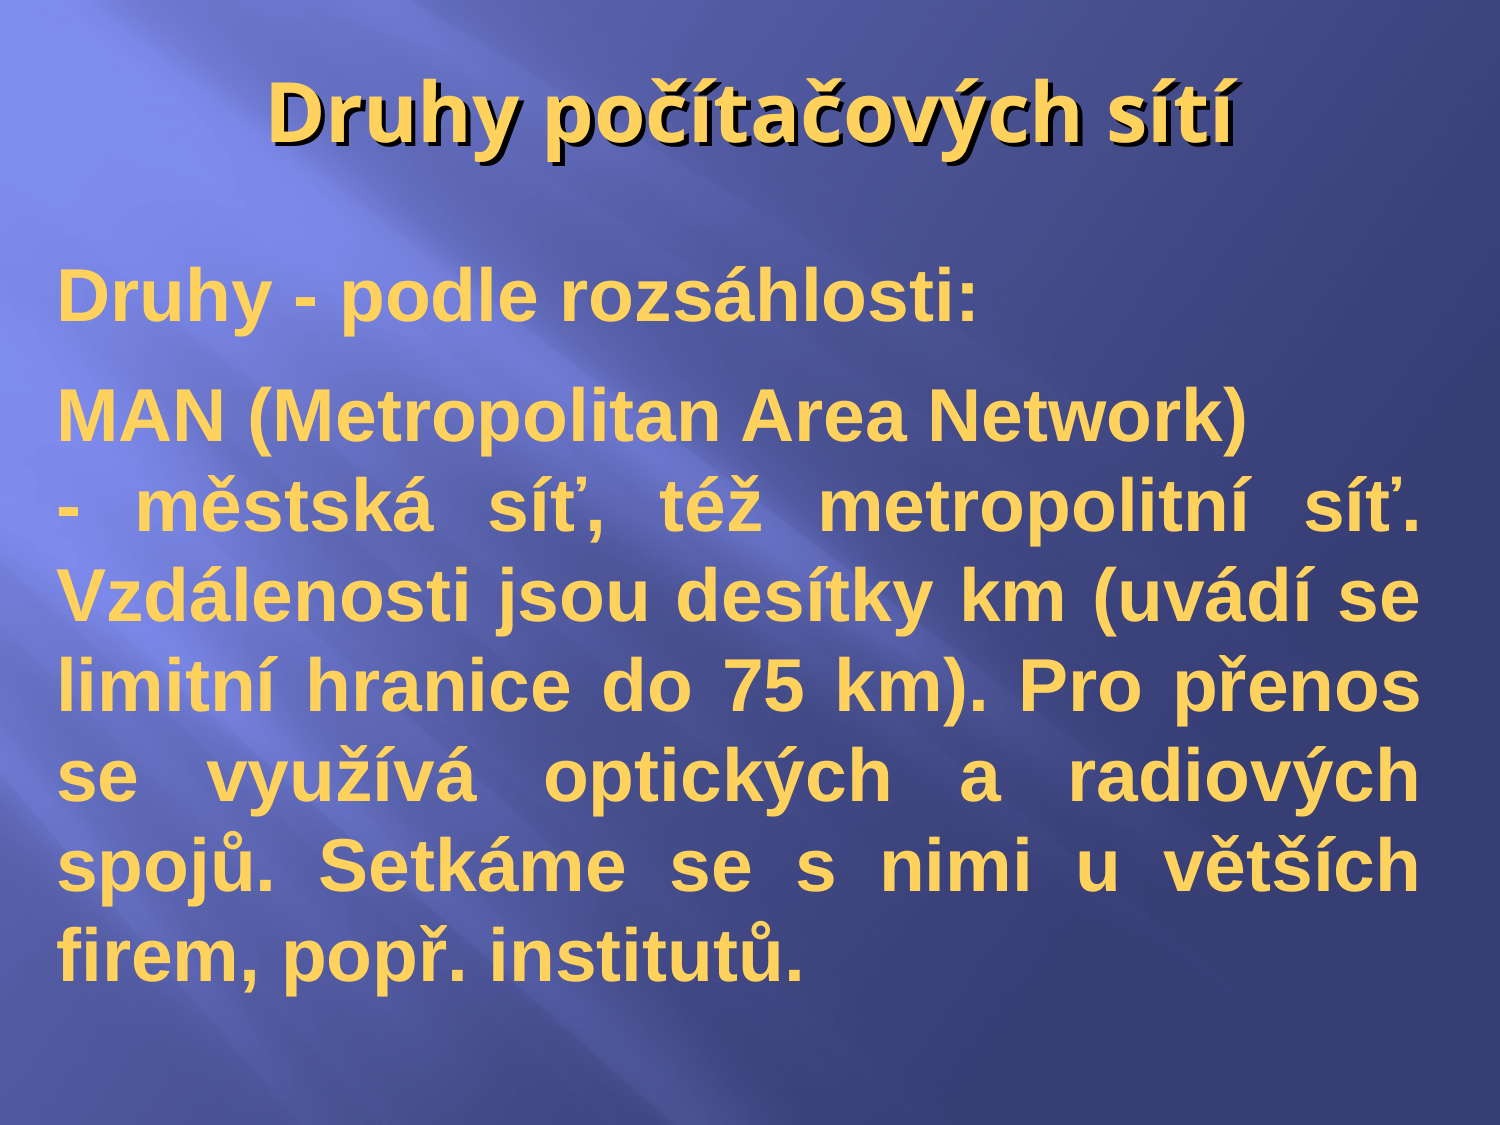

# Druhy počítačových sítí
Druhy - podle rozsáhlosti:
MAN (Metropolitan Area Network)
- městská síť, též metropolitní síť. Vzdálenosti jsou desítky km (uvádí se limitní hranice do 75 km). Pro přenos se využívá optických a radiových spojů. Setkáme se s nimi u větších firem, popř. institutů.